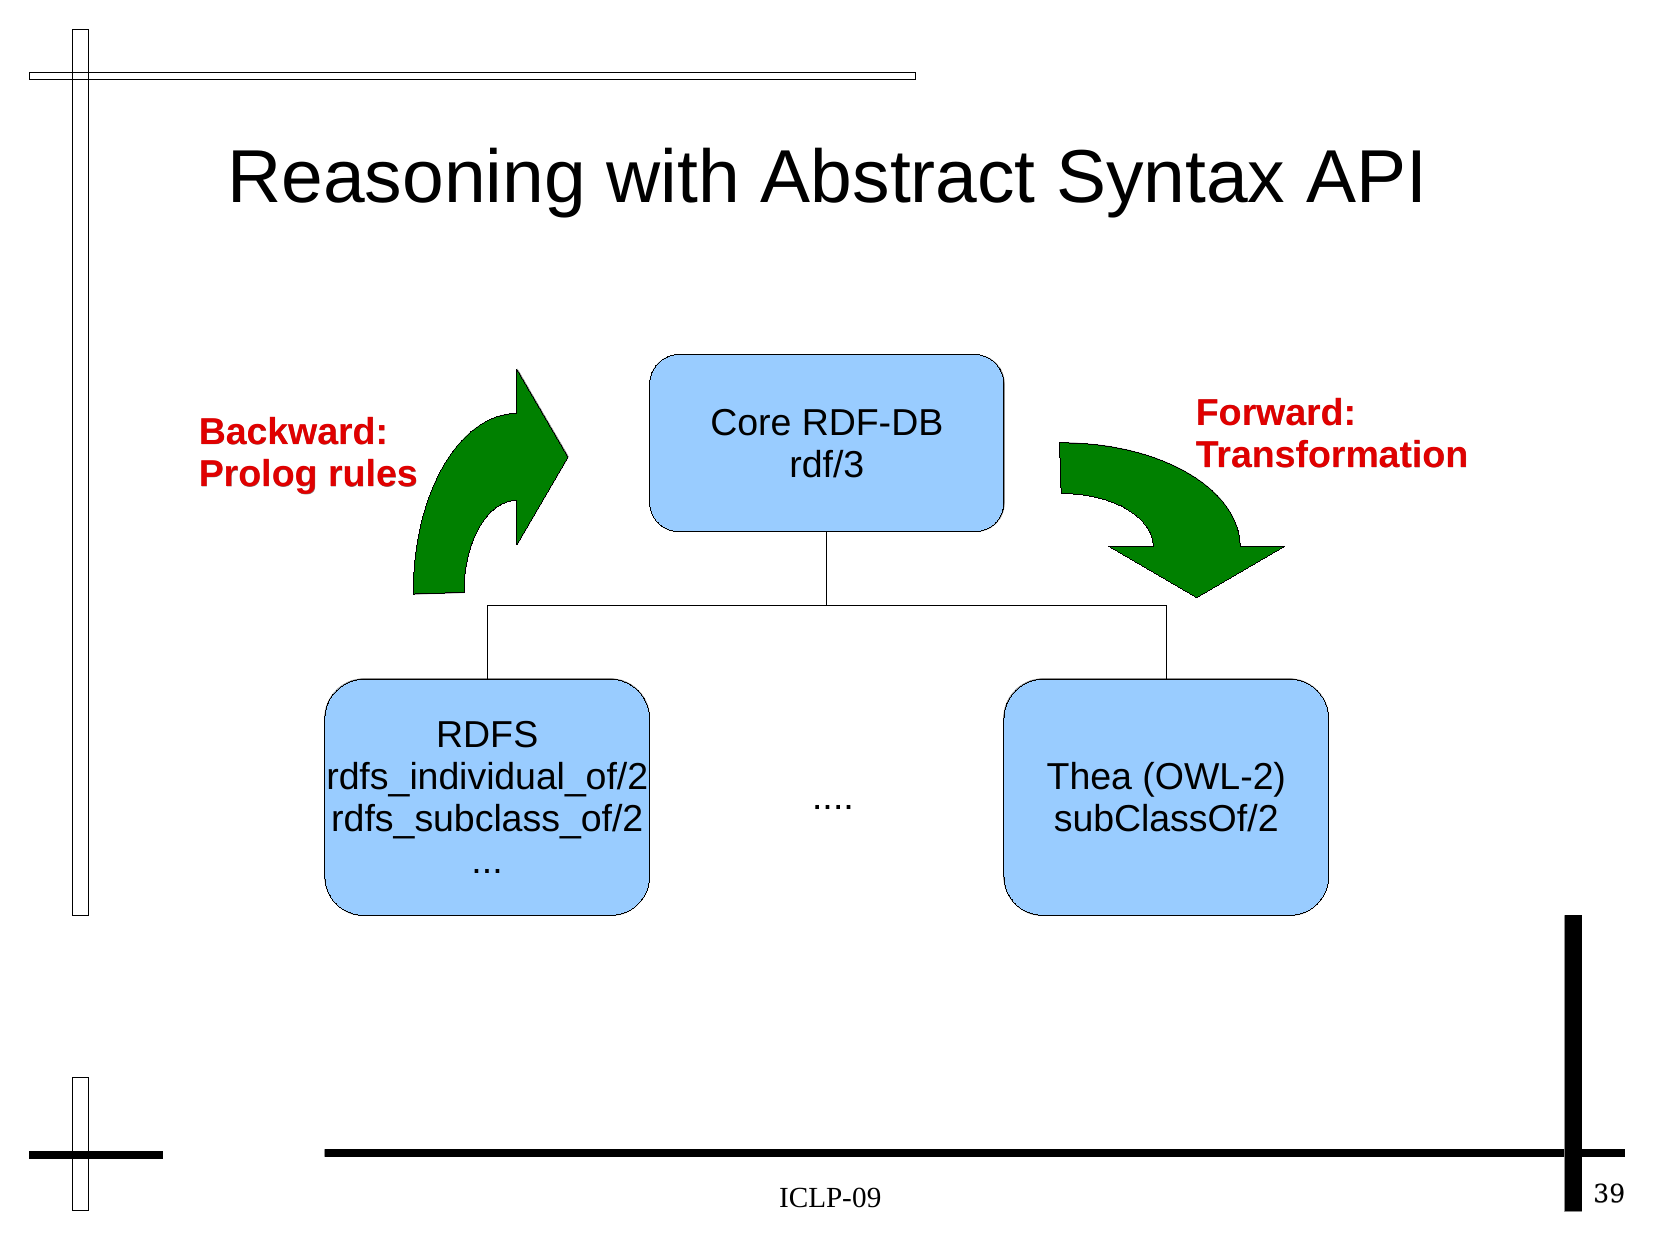

# Reasoning with Abstract Syntax API
Core RDF-DB
rdf/3
Forward:
Transformation
Thea (OWL-2)
subClassOf/2
Backward:
Prolog rules
RDFS
rdfs_individual_of/2
rdfs_subclass_of/2
...
....